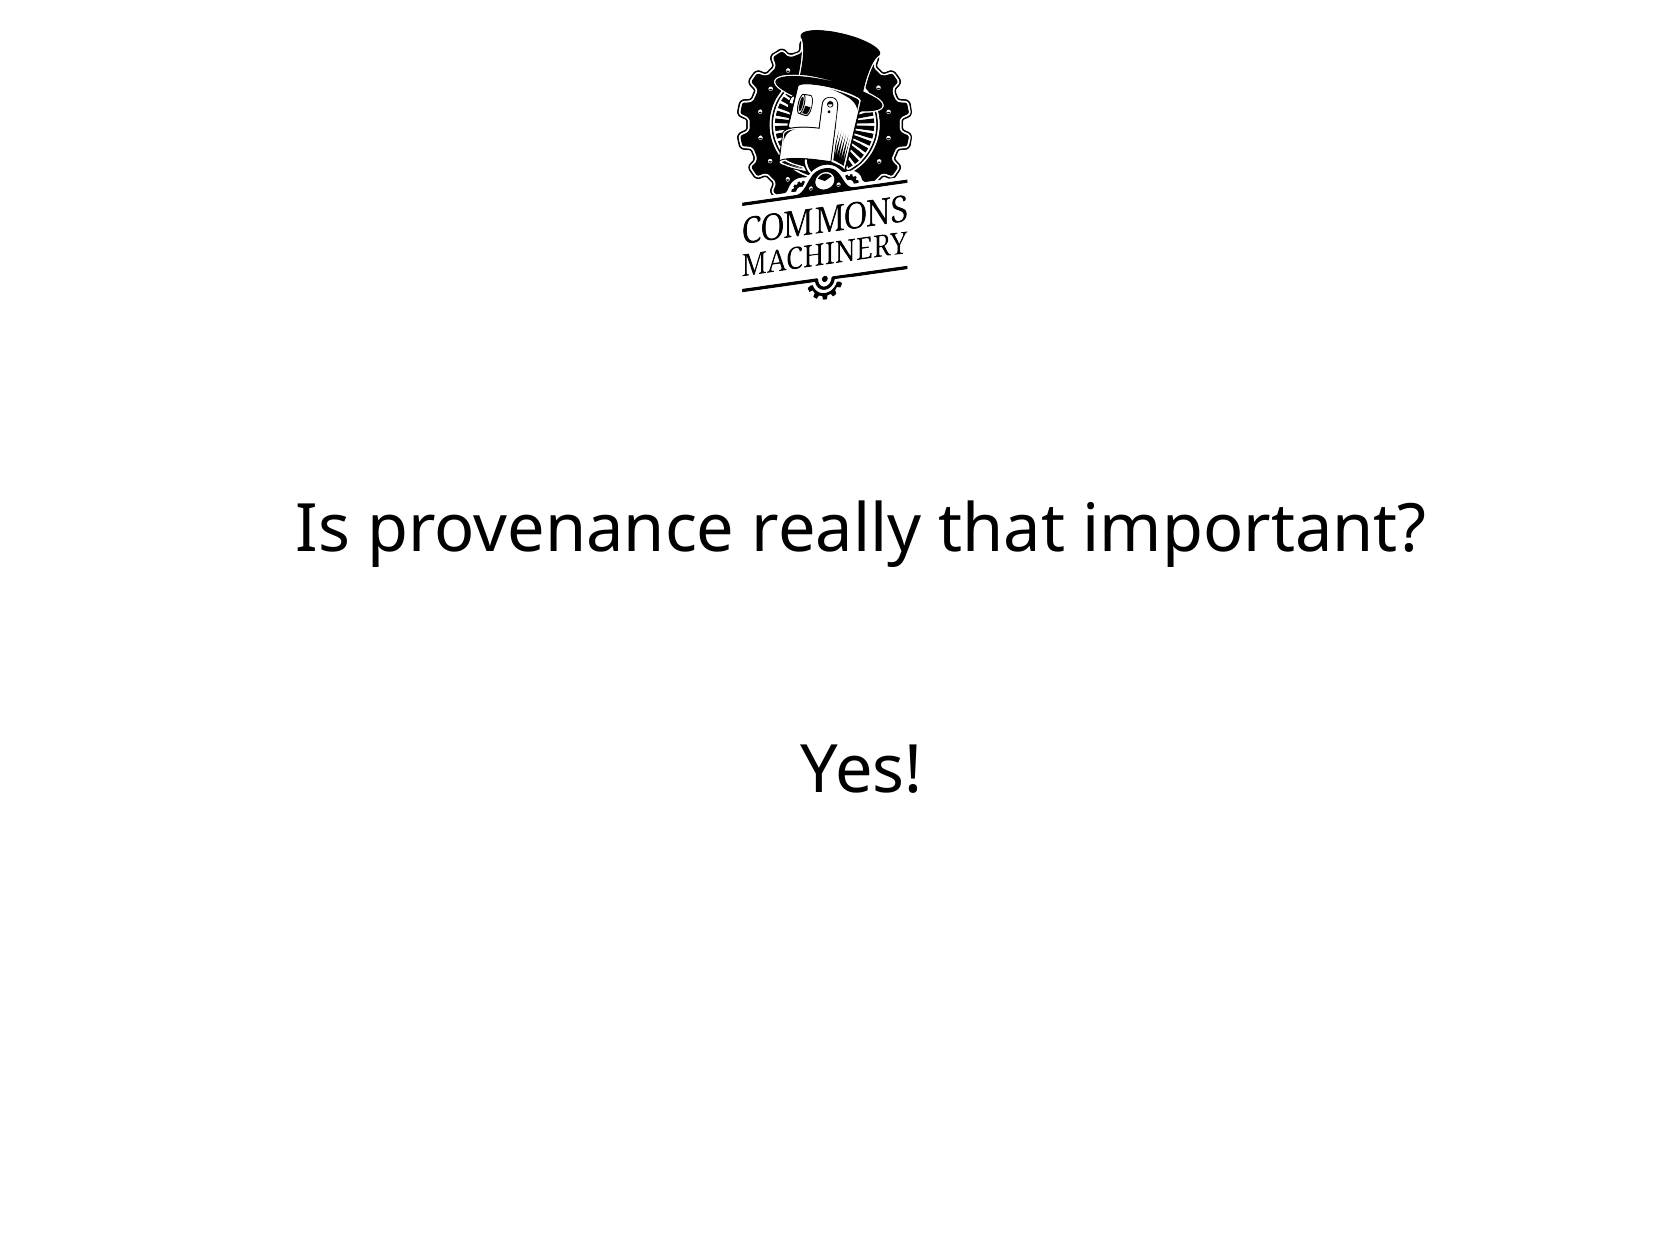

#
Is provenance really that important?
Yes!